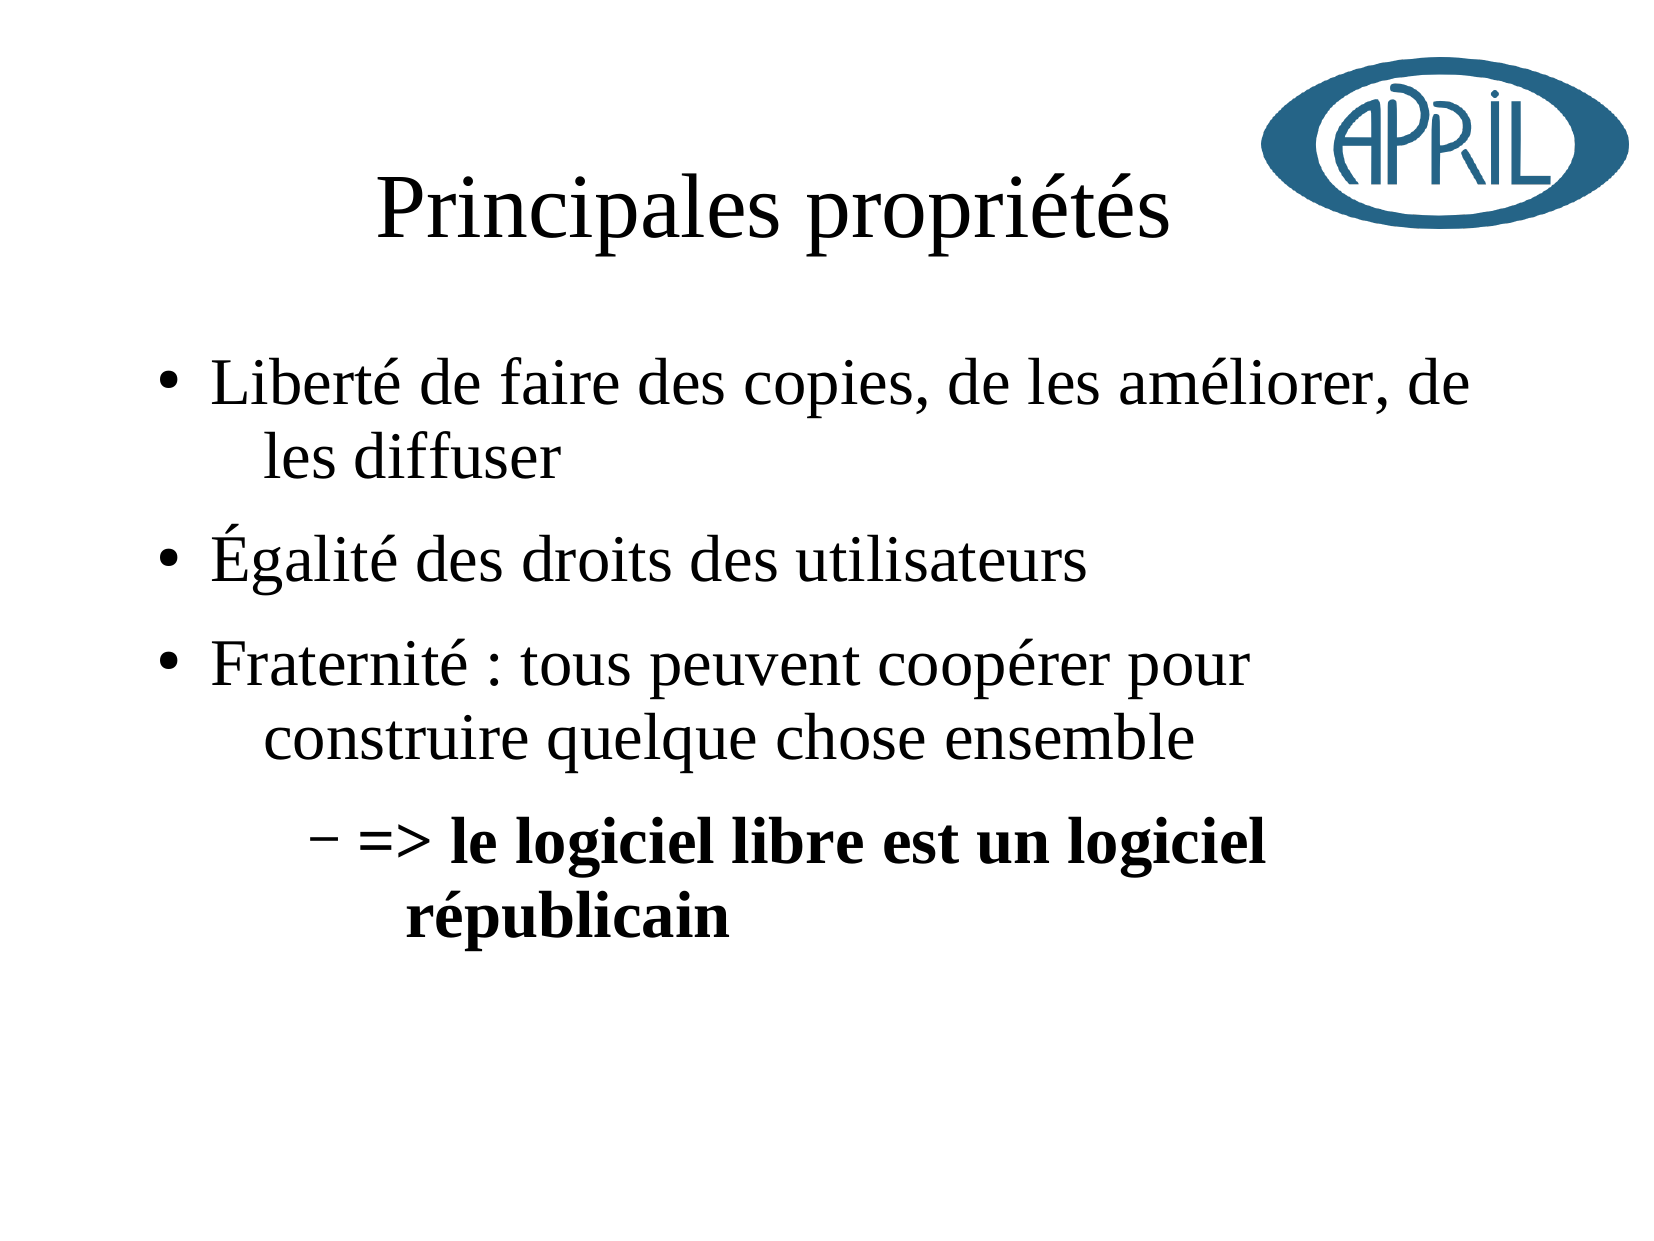

# Principales propriétés
Liberté de faire des copies, de les améliorer, de les diffuser
Égalité des droits des utilisateurs
Fraternité : tous peuvent coopérer pour construire quelque chose ensemble
=> le logiciel libre est un logiciel républicain